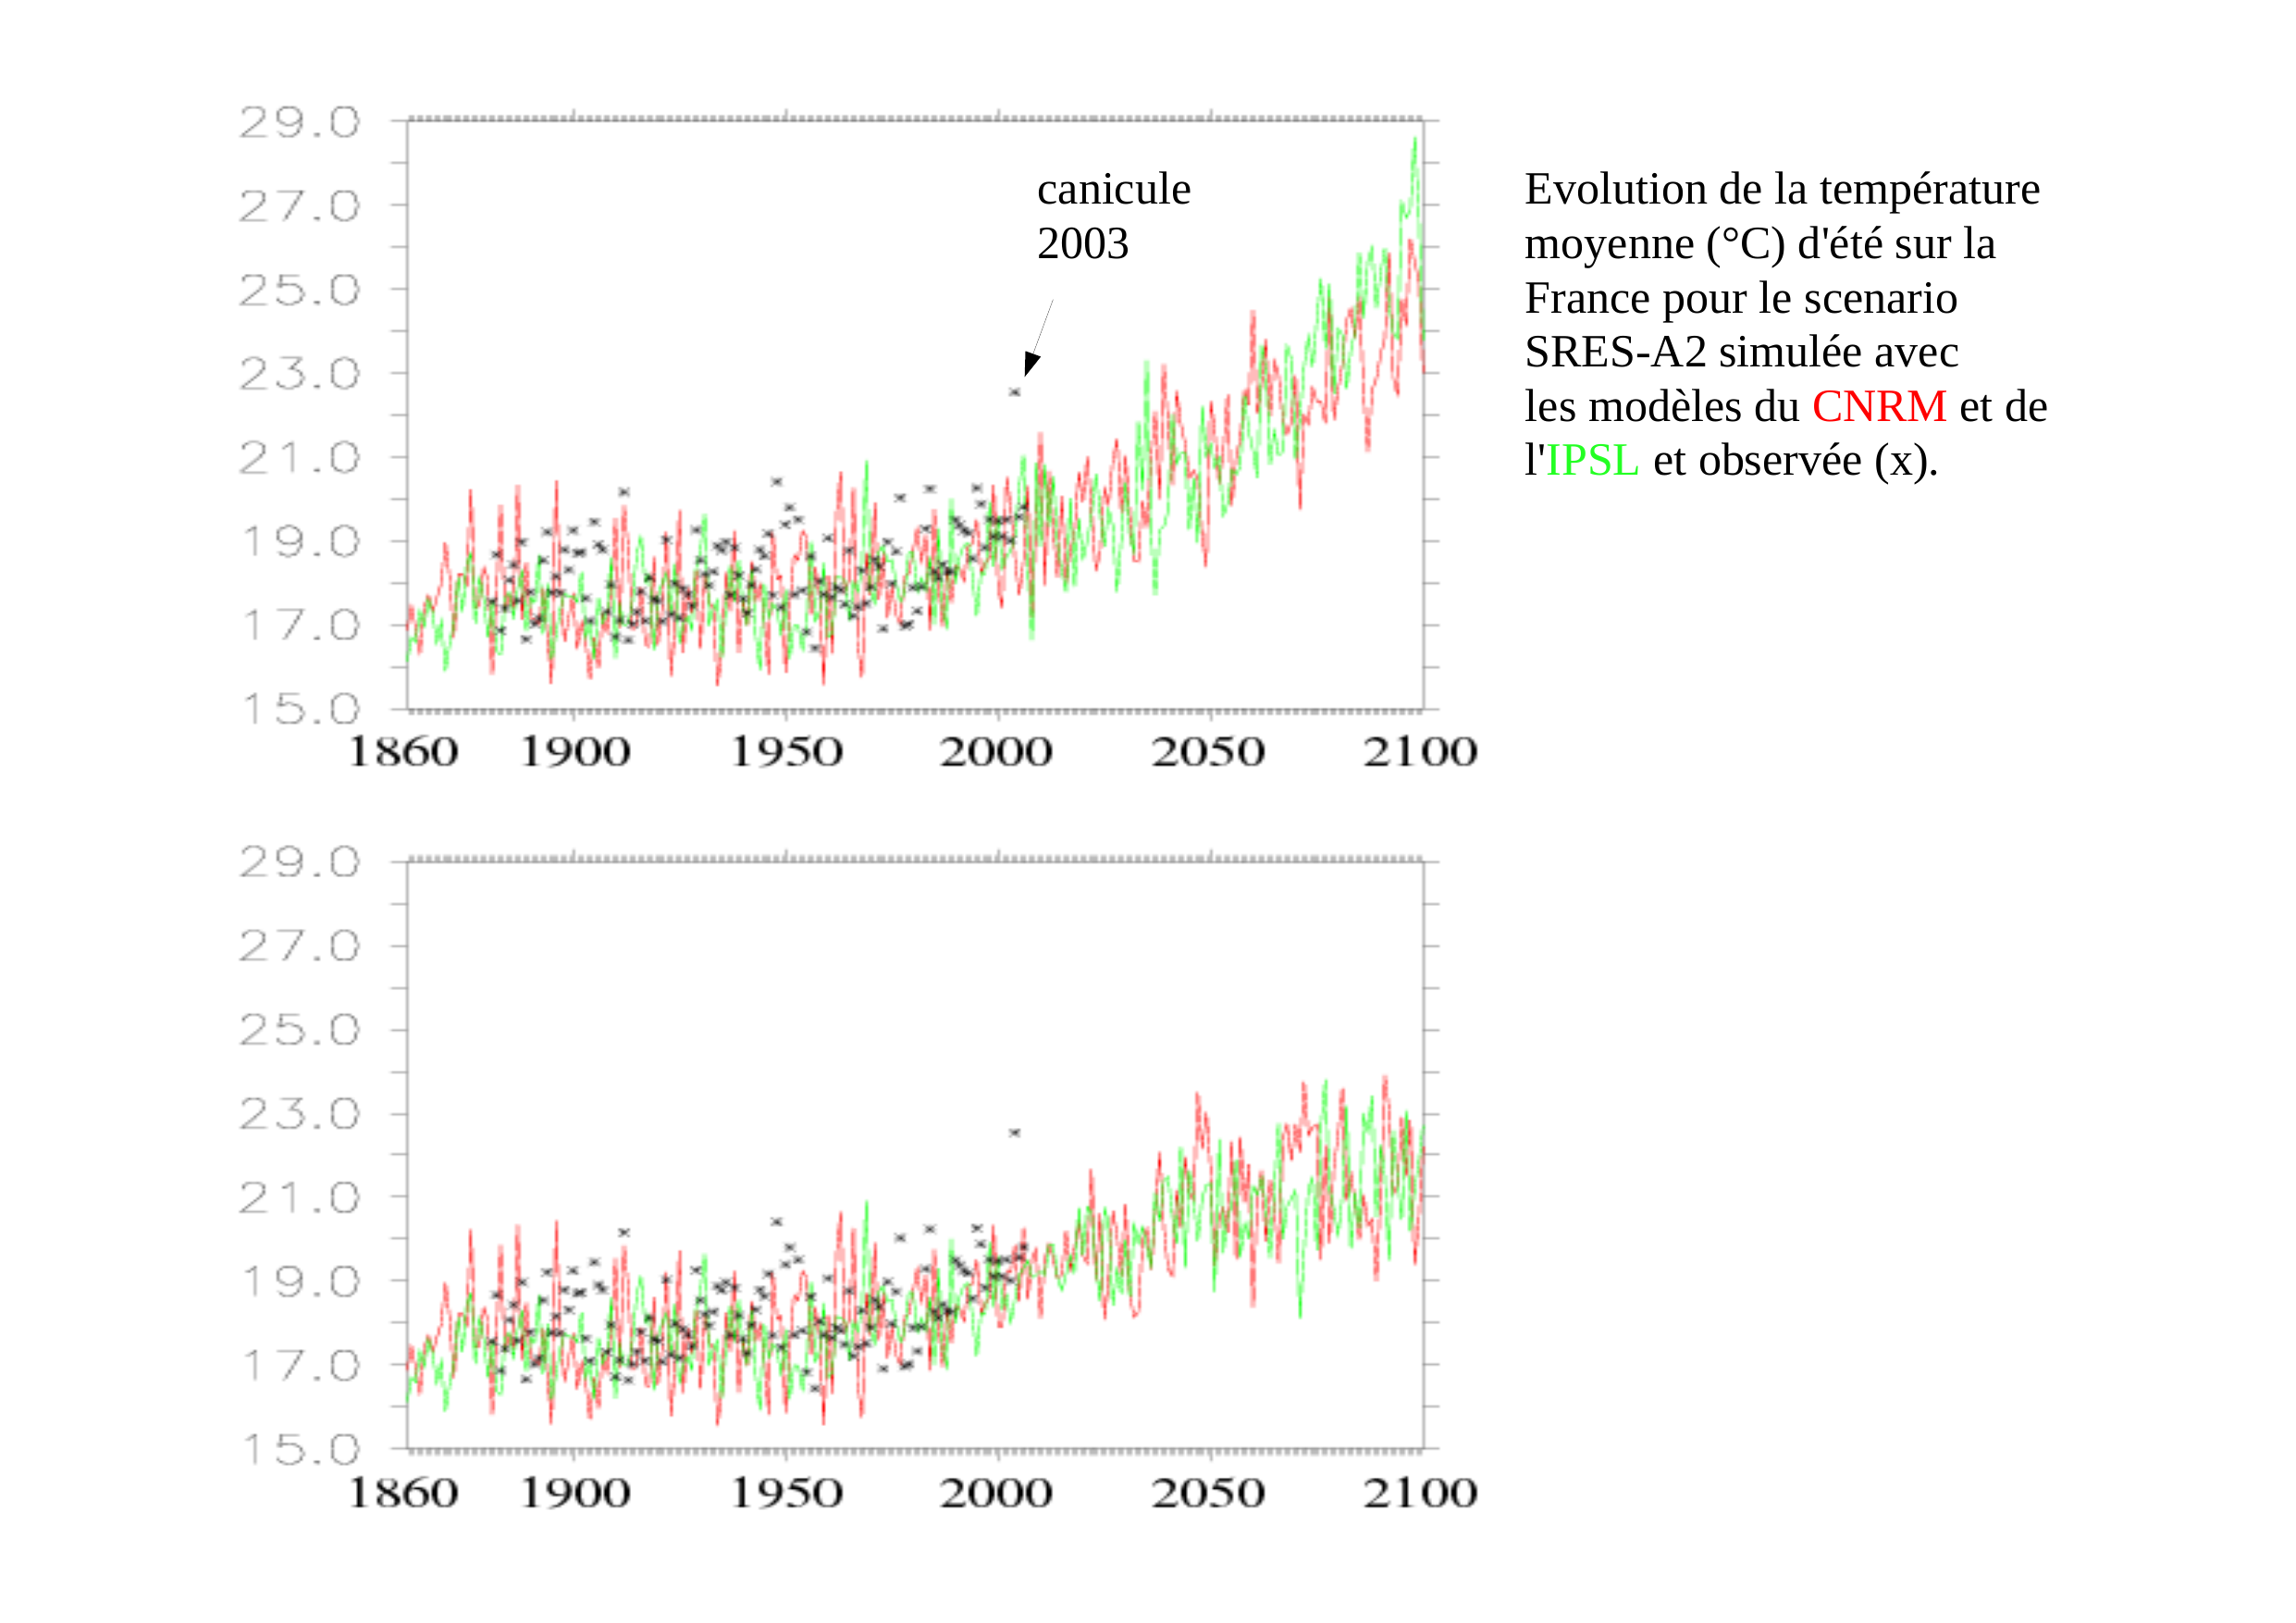

canicule
2003
Evolution de la température
moyenne (°C) d'été sur la
France pour le scenario
SRES-A2 simulée avec
les modèles du CNRM et de
l'IPSL et observée (x).